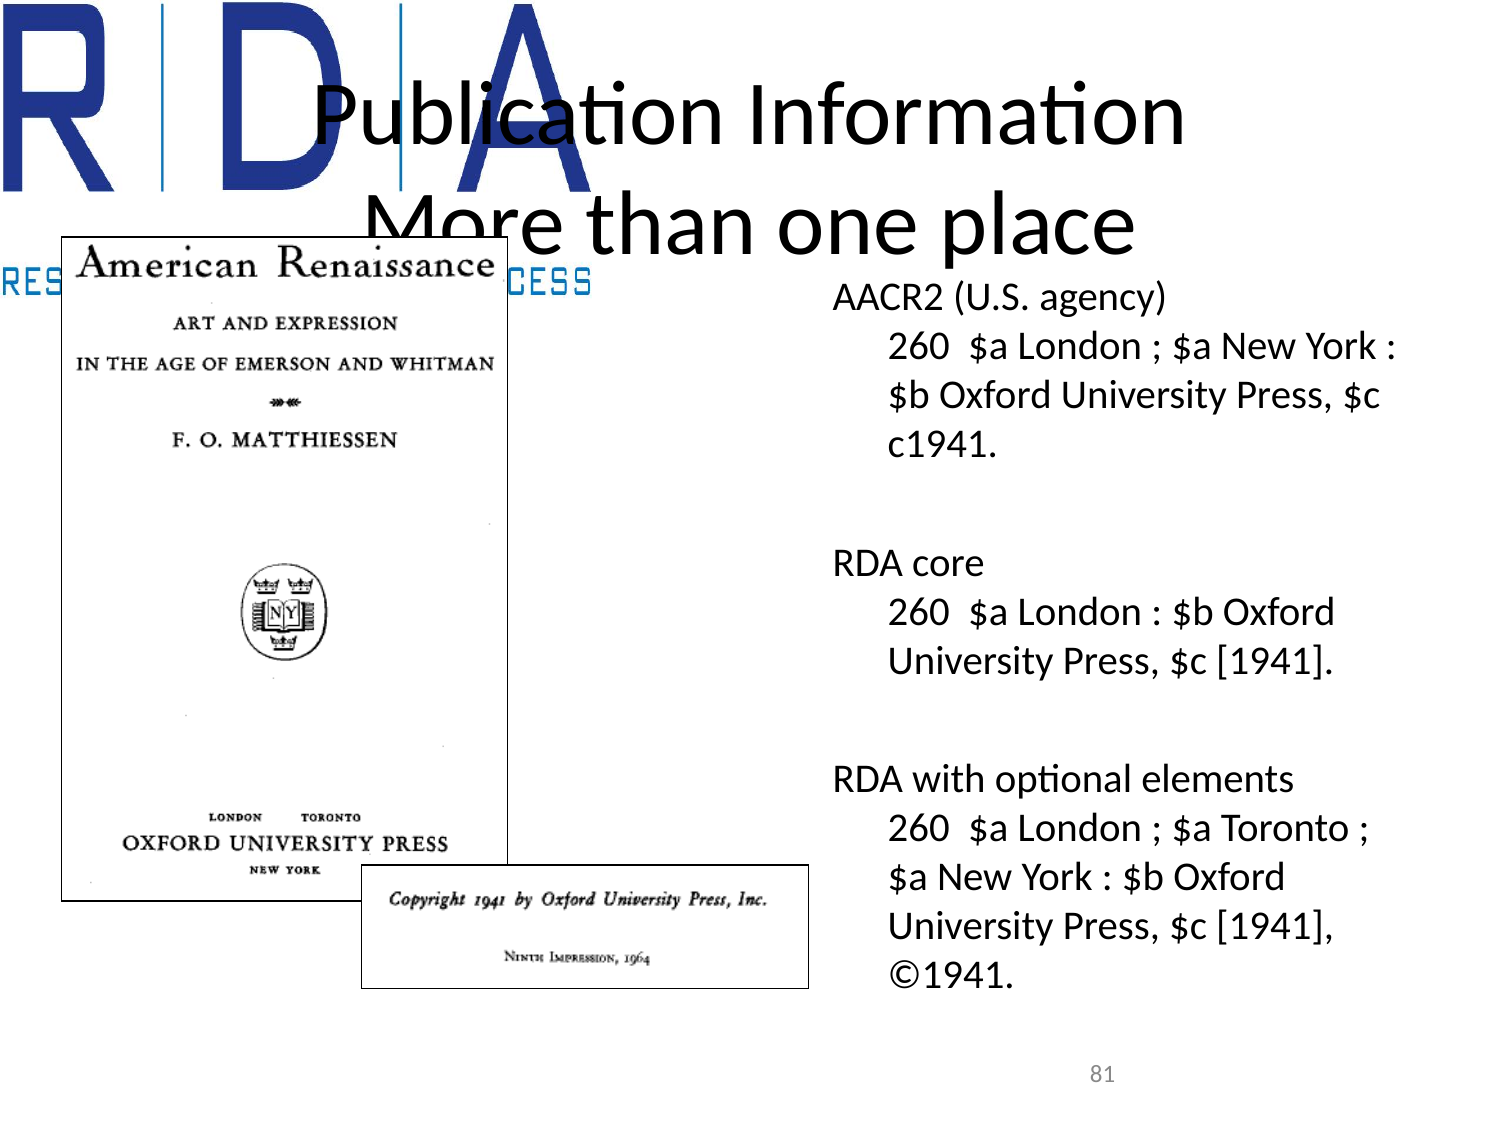

# Publication Information More than one place
AACR2 (U.S. agency)
260 $a London ; $a New York : $b Oxford University Press, $c c1941.
RDA core
260 $a London : $b Oxford University Press, $c [1941].
RDA with optional elements
260 $a London ; $a Toronto ; $a New York : $b Oxford University Press, $c [1941], ©1941.
81